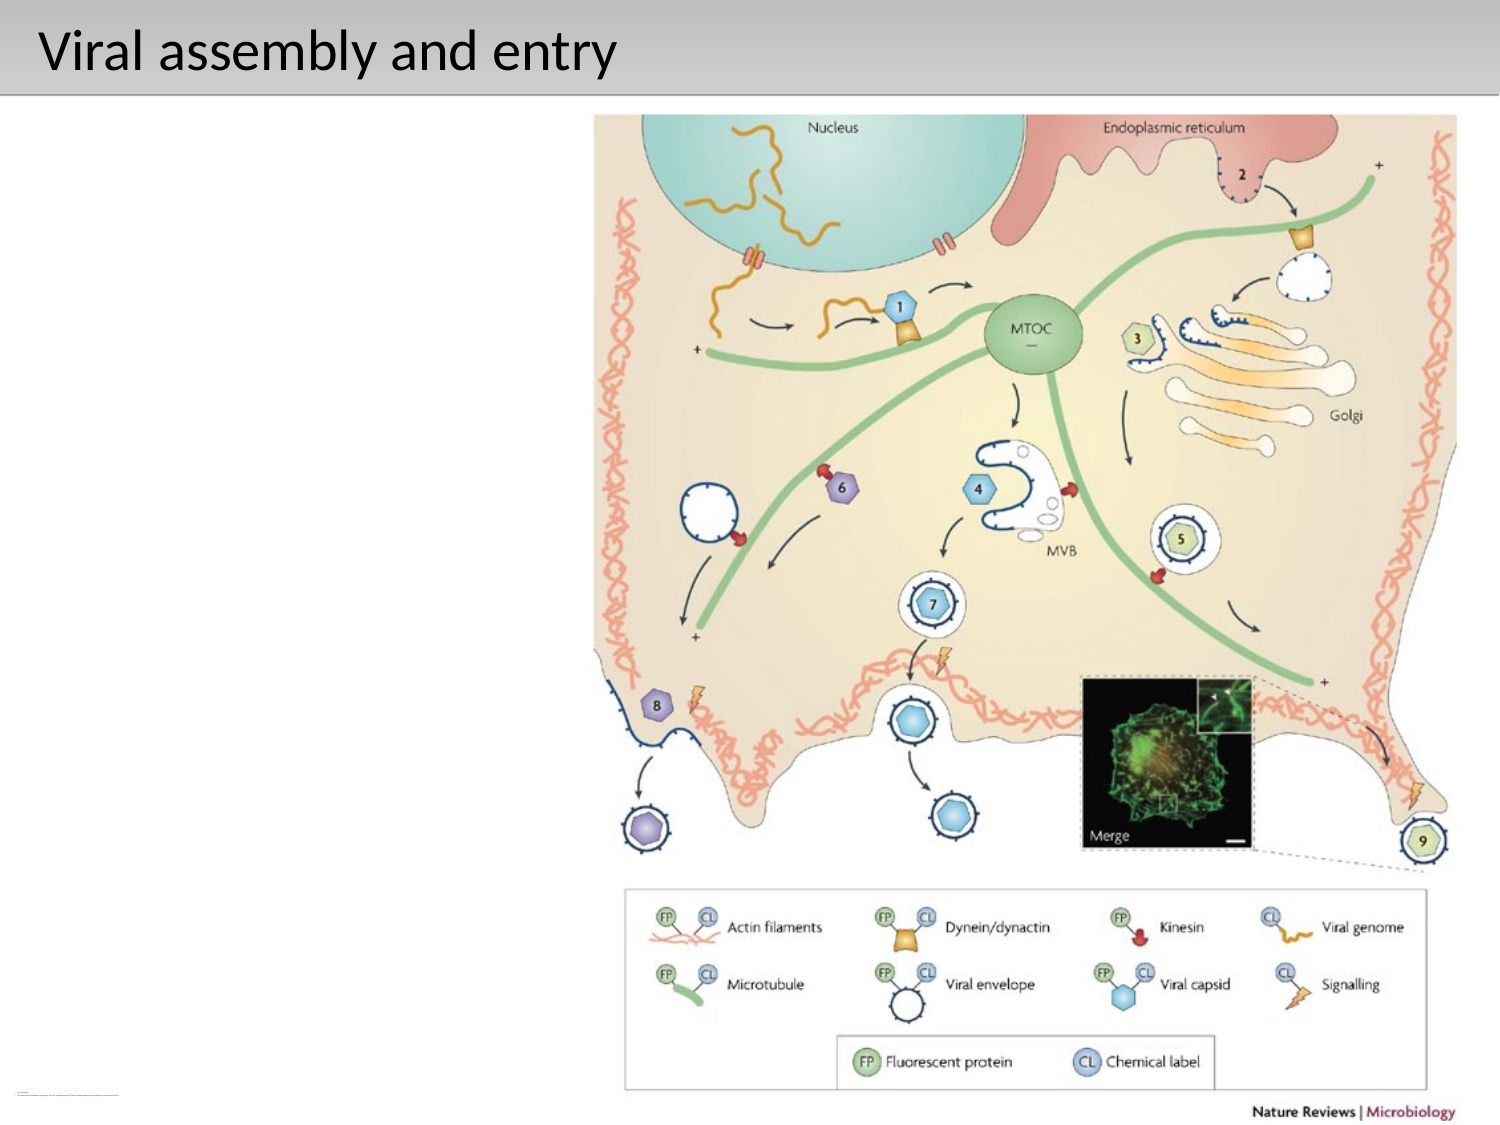

# Viral assembly and entry
(7) or budding
 (8) at the plasma membrane. During egress, the actin cortex might propel viruses towards neighbouring cells through a dynamic actin tail (9)